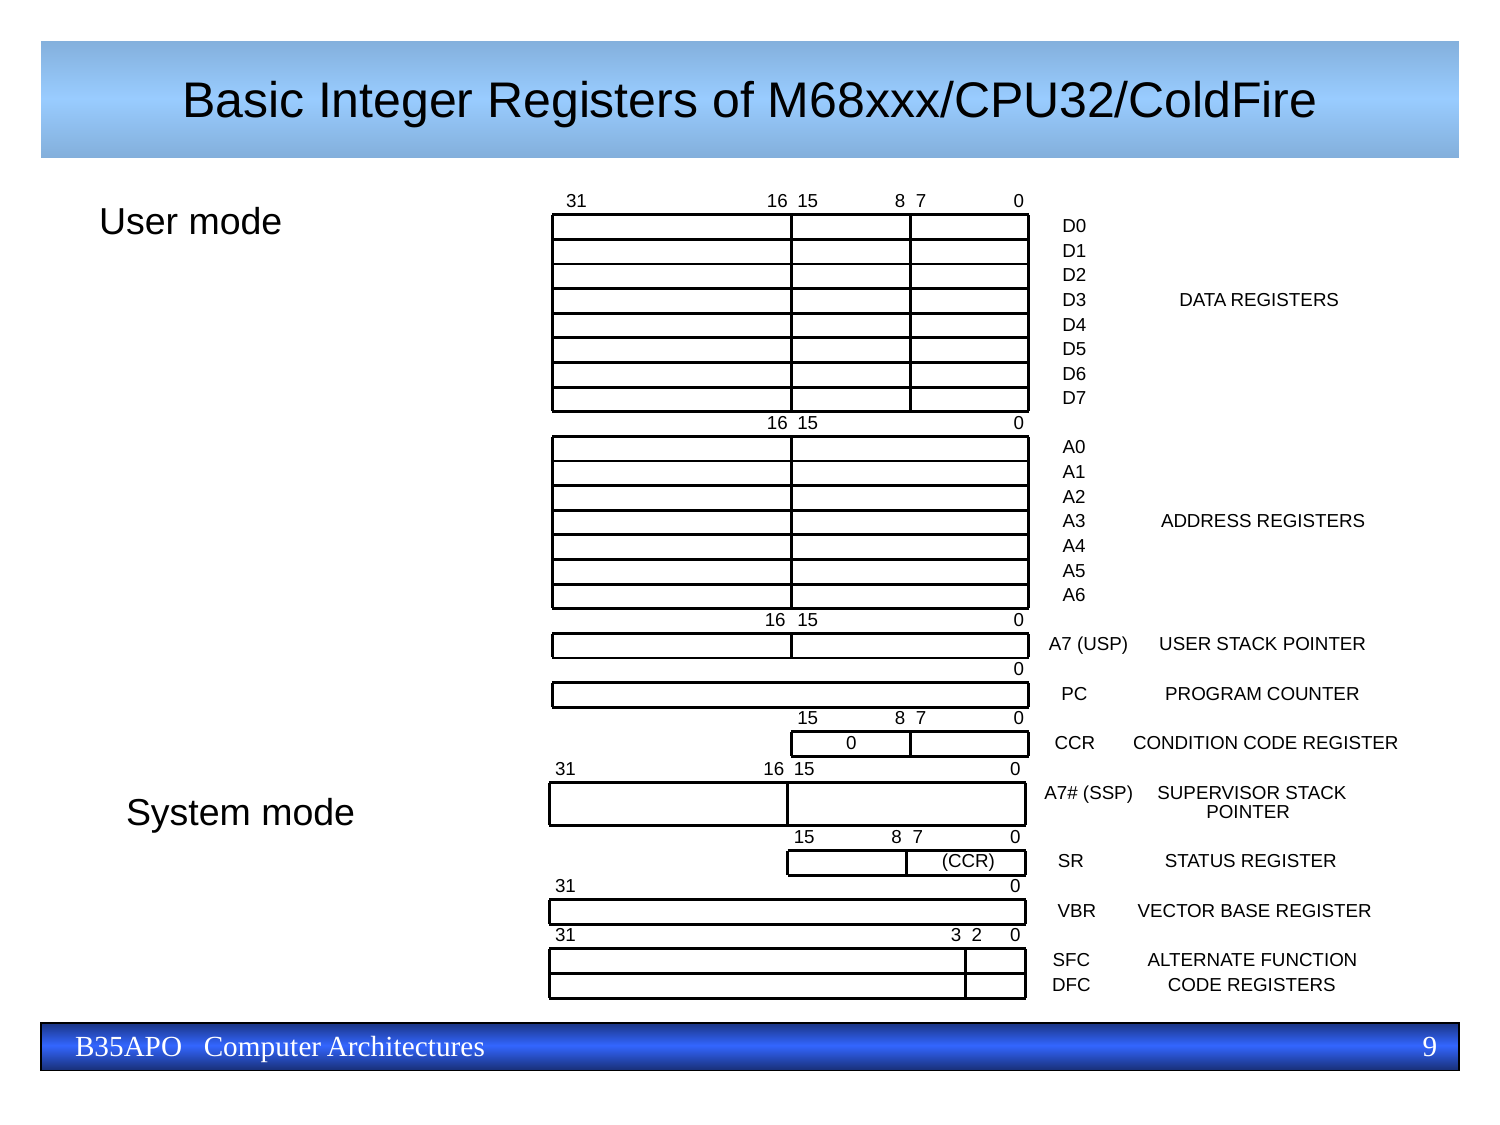

# Basic Integer Registers of M68xxx/CPU32/ColdFire
User mode
31
16
15
8
7
0
D0
D1
D2
D3
DATA REGISTERS
D4
D5
D6
D7
16
15
0
A0
A1
A2
A3
ADDRESS REGISTERS
A4
A5
A6
16
15
0
A7 (USP)
USER STACK POINTER
0
PC
PROGRAM COUNTER
15
8
7
0
0
CCR
CONDITION CODE REGISTER
31
16
15
0
A7# (SSP)
SUPERVISOR STACK
POINTER
15
8
7
0
(CCR)
SR
STATUS REGISTER
31
0
VBR
VECTOR BASE REGISTER
31
3
2
0
SFC
ALTERNATE FUNCTION
DFC
CODE REGISTERS
System mode
B35APO Computer Architectures
9